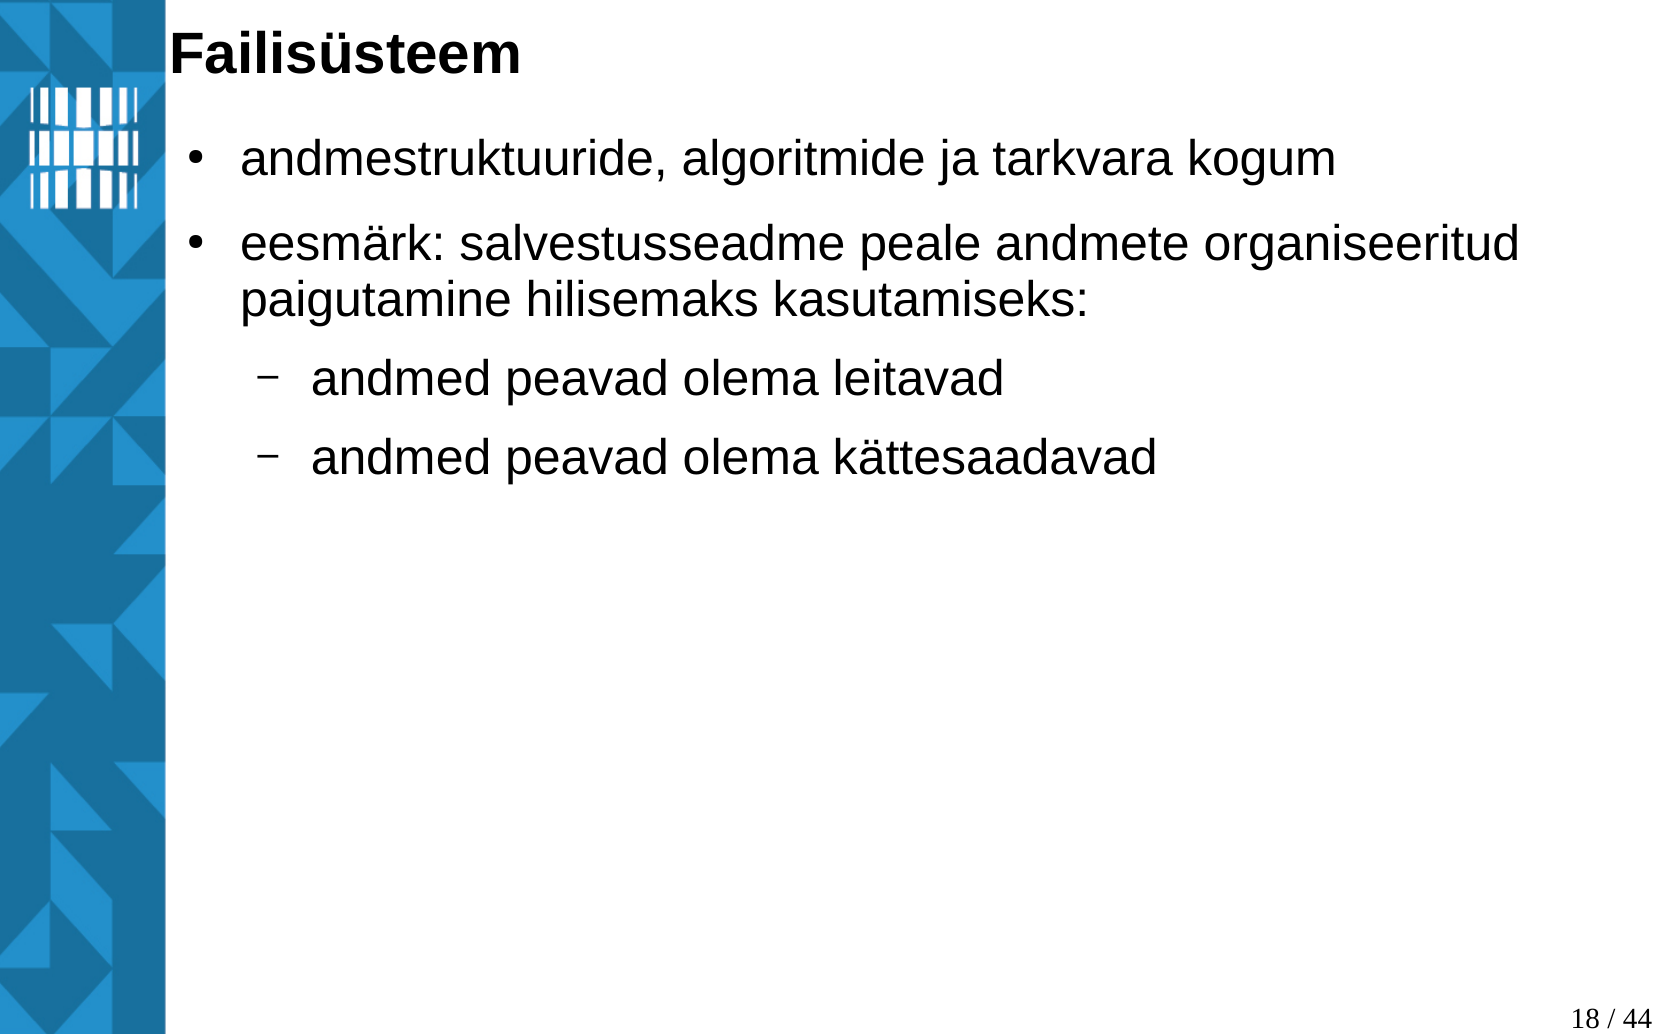

# Failisüsteem
andmestruktuuride, algoritmide ja tarkvara kogum
eesmärk: salvestusseadme peale andmete organiseeritud paigutamine hilisemaks kasutamiseks:
andmed peavad olema leitavad
andmed peavad olema kättesaadavad
18